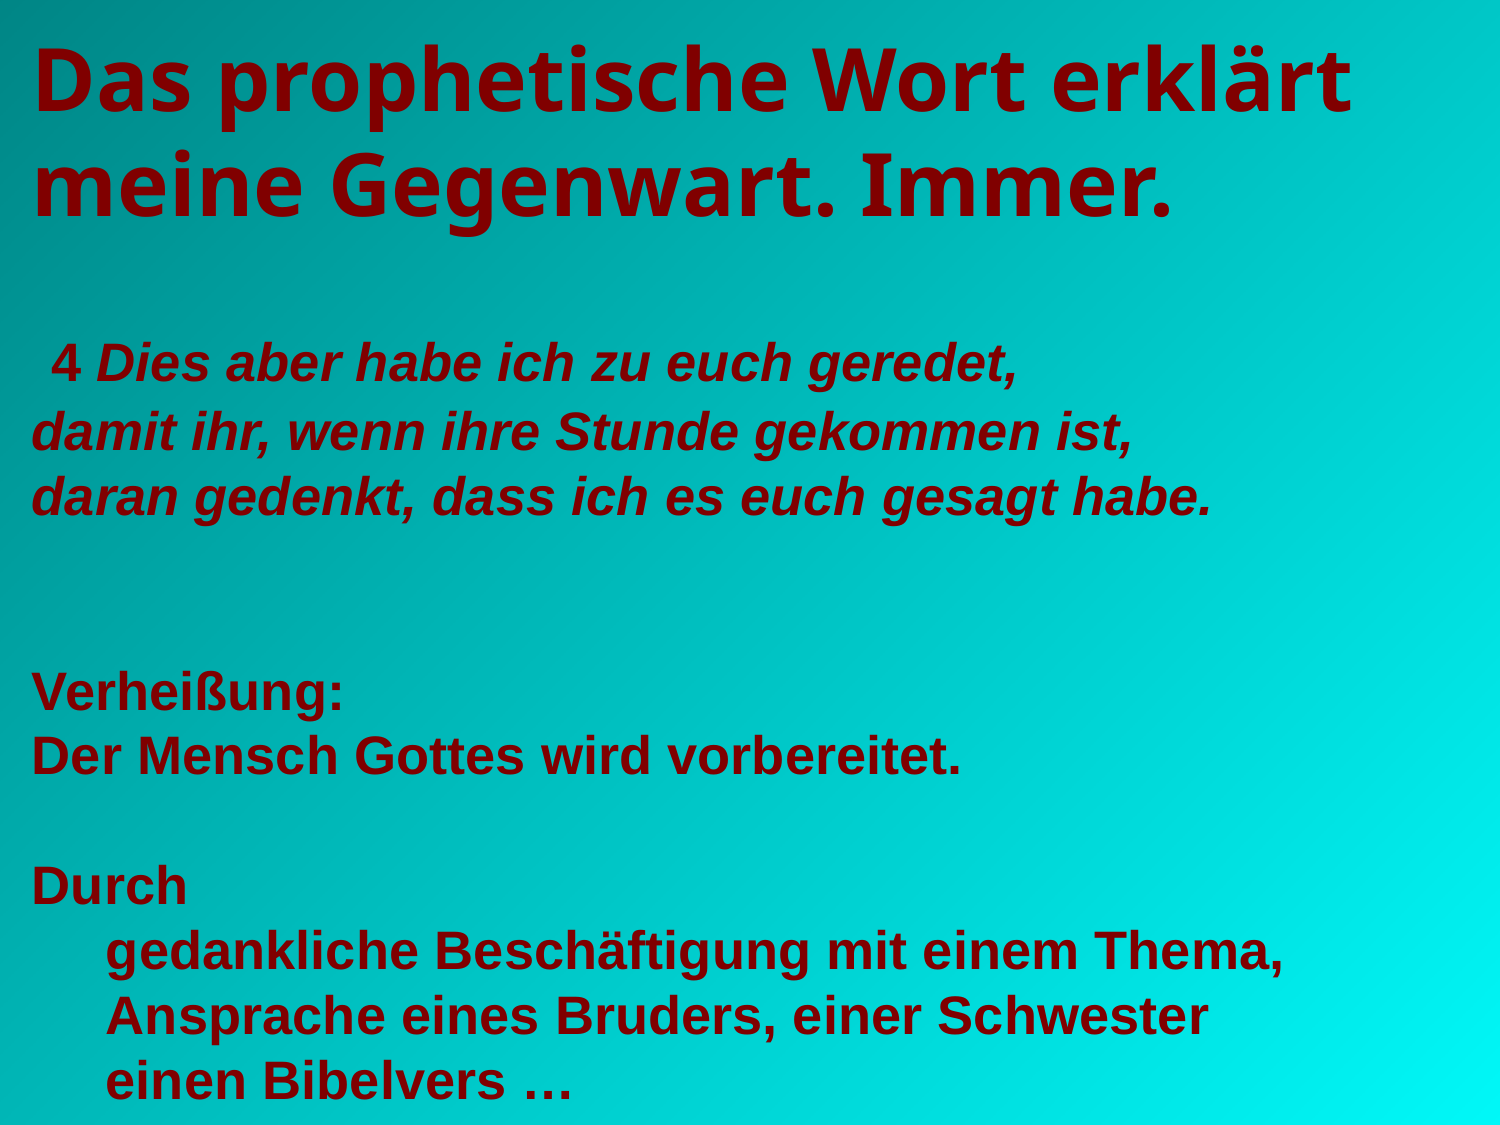

Das prophetische Wort erklärt
meine Gegenwart. Immer.
 4 Dies aber habe ich zu euch geredet,
damit ihr, wenn ihre Stunde gekommen ist,
daran gedenkt, dass ich es euch gesagt habe.
Verheißung:
Der Mensch Gottes wird vorbereitet.
Durch
	gedankliche Beschäftigung mit einem Thema,
	Ansprache eines Bruders, einer Schwester
	einen Bibelvers …